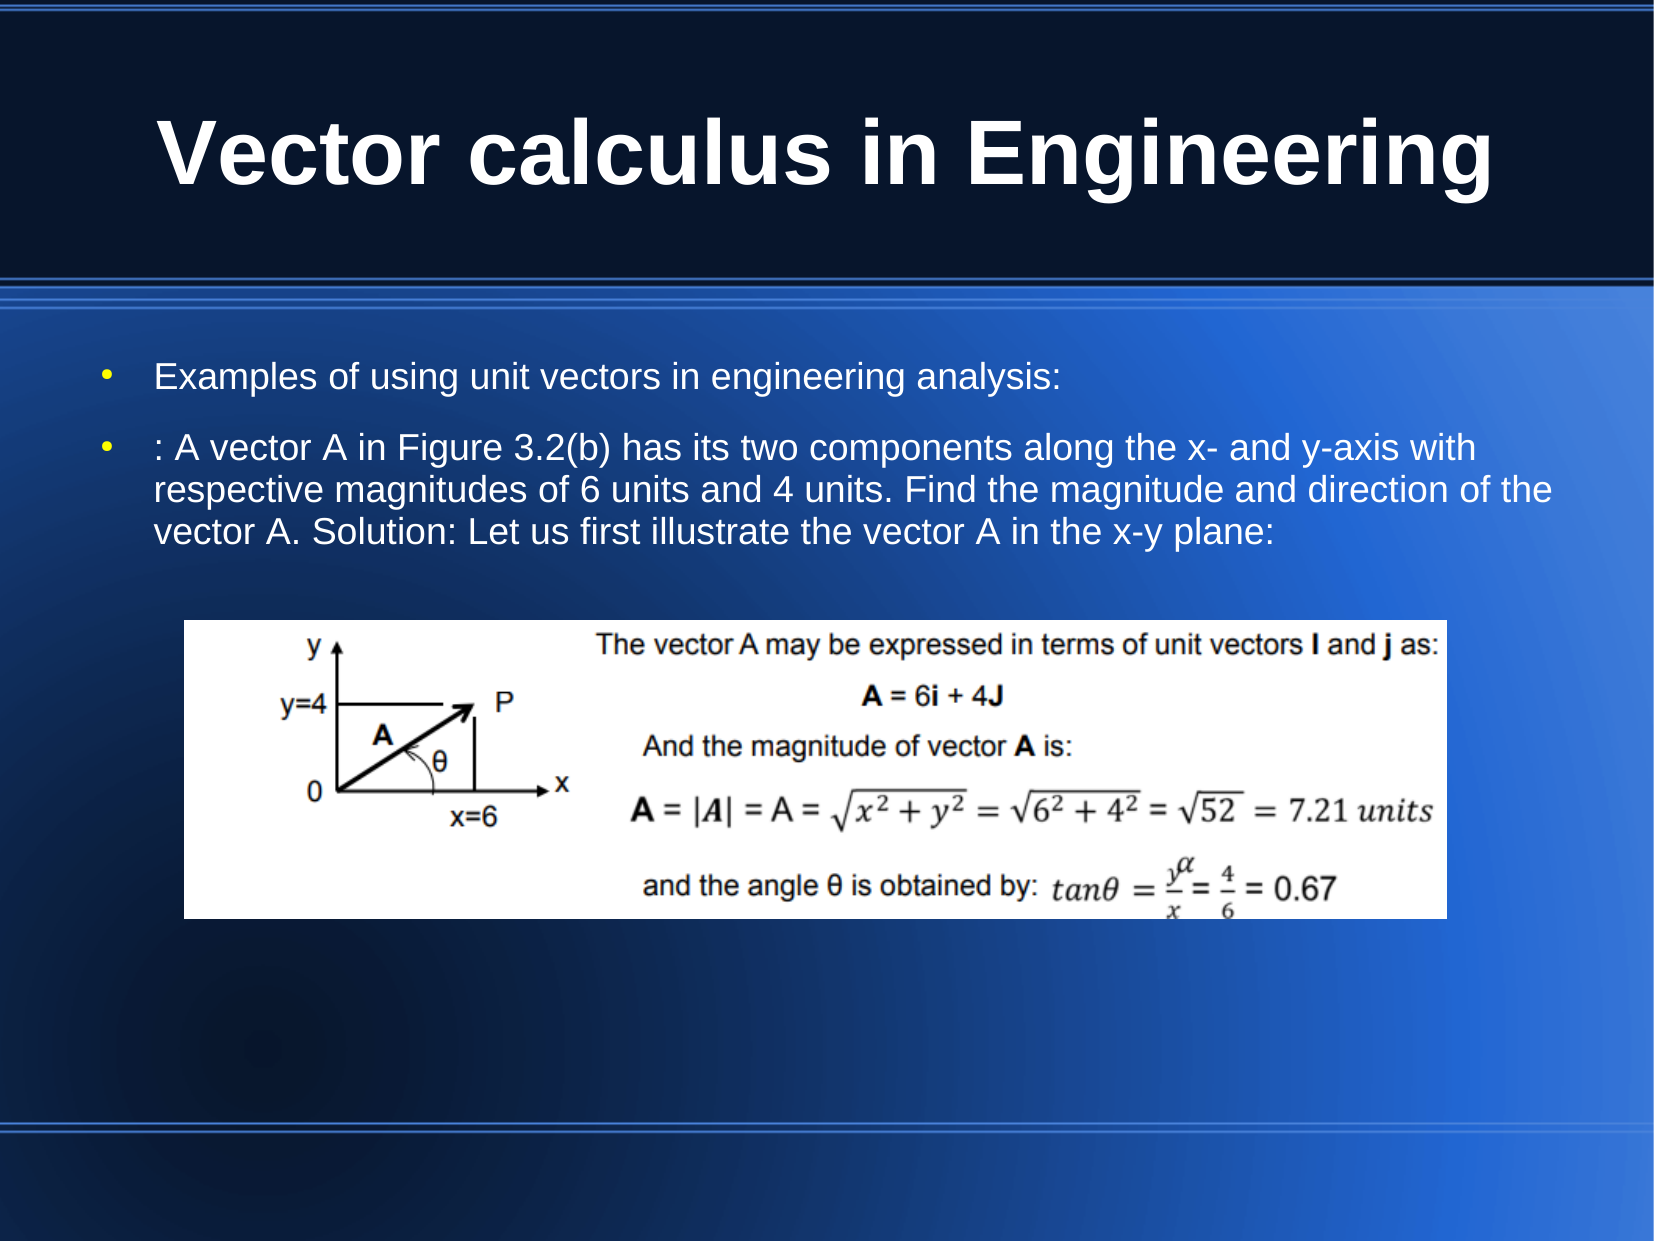

# Vector calculus in Engineering
Examples of using unit vectors in engineering analysis:
: A vector A in Figure 3.2(b) has its two components along the x- and y-axis with respective magnitudes of 6 units and 4 units. Find the magnitude and direction of the vector A. Solution: Let us first illustrate the vector A in the x-y plane: